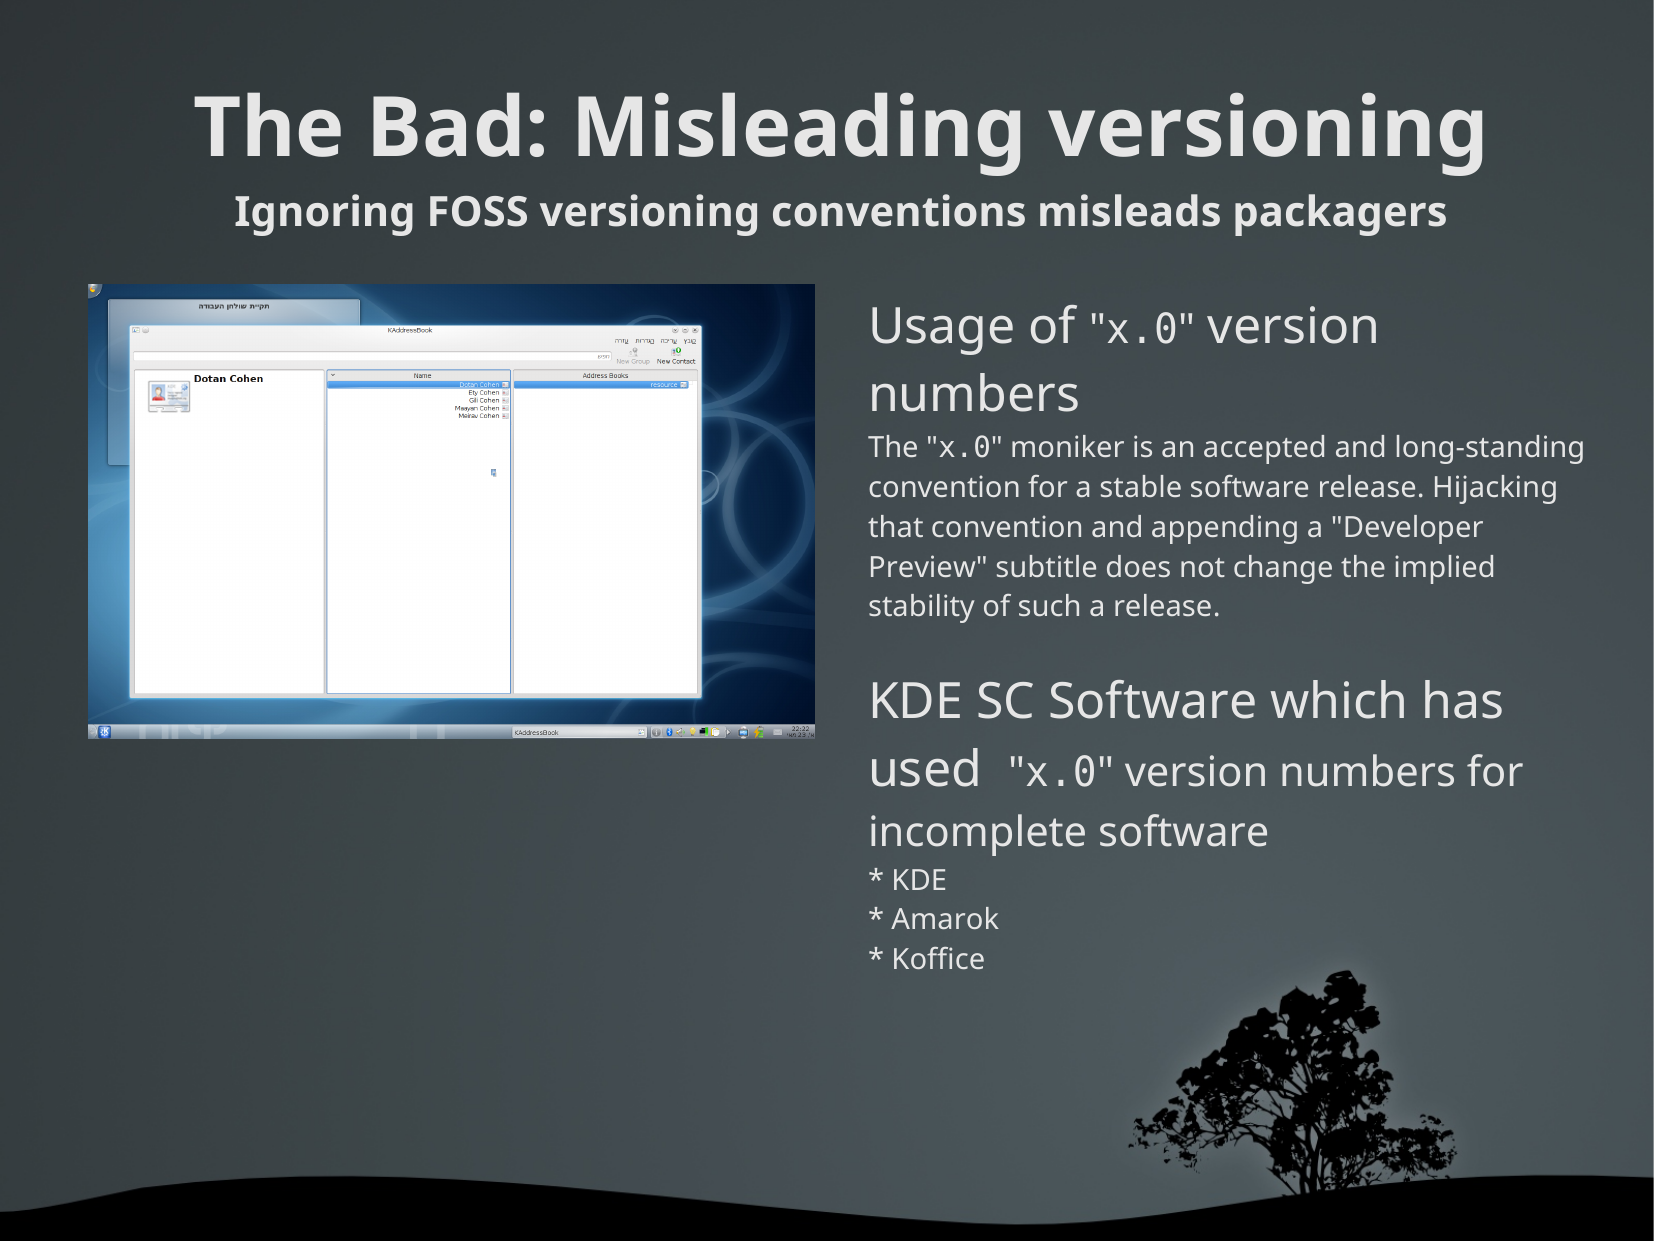

# The Bad: Misleading versioning Ignoring FOSS versioning conventions misleads packagers
Usage of "x.0" version numbers
The "x.0" moniker is an accepted and long-standing convention for a stable software release. Hijacking that convention and appending a "Developer Preview" subtitle does not change the implied stability of such a release.
KDE SC Software which has used "x.0" version numbers for incomplete software
* KDE
* Amarok
* Koffice